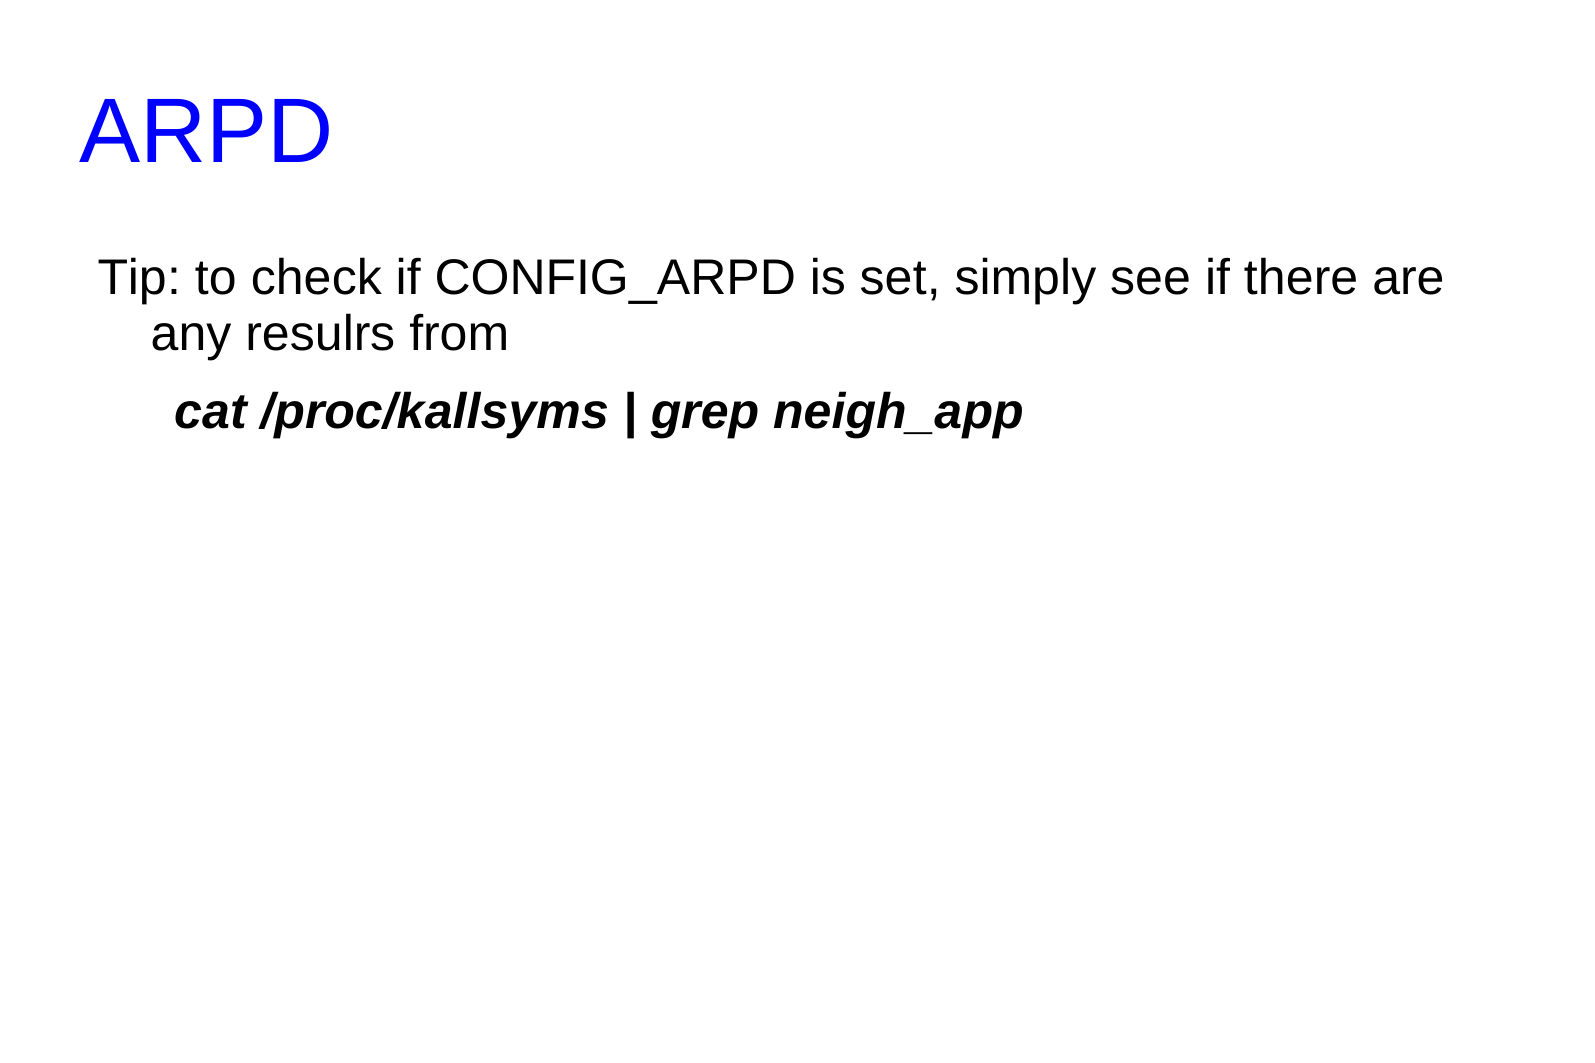

# ARPD
Tip: to check if CONFIG_ARPD is set, simply see if there are any resulrs from
cat /proc/kallsyms | grep neigh_app